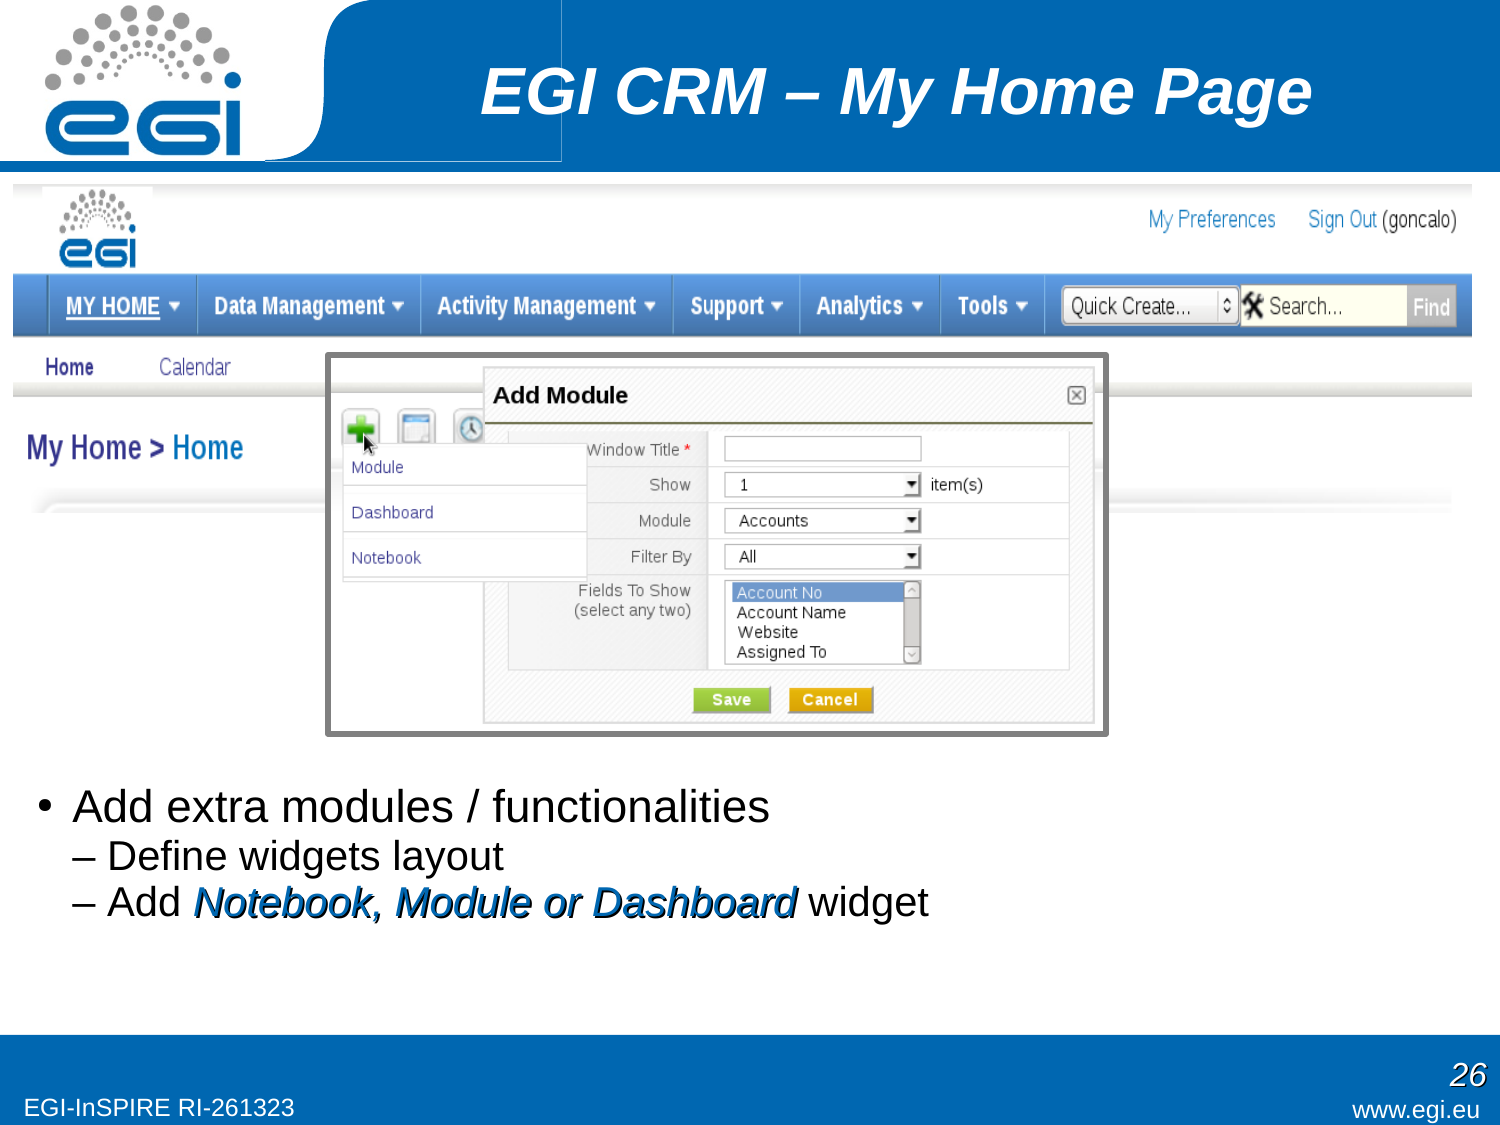

EGI CRM – My Home Page
Add extra modules / functionalities
– Define widgets layout
– Add Notebook, Module or Dashboard widget
26